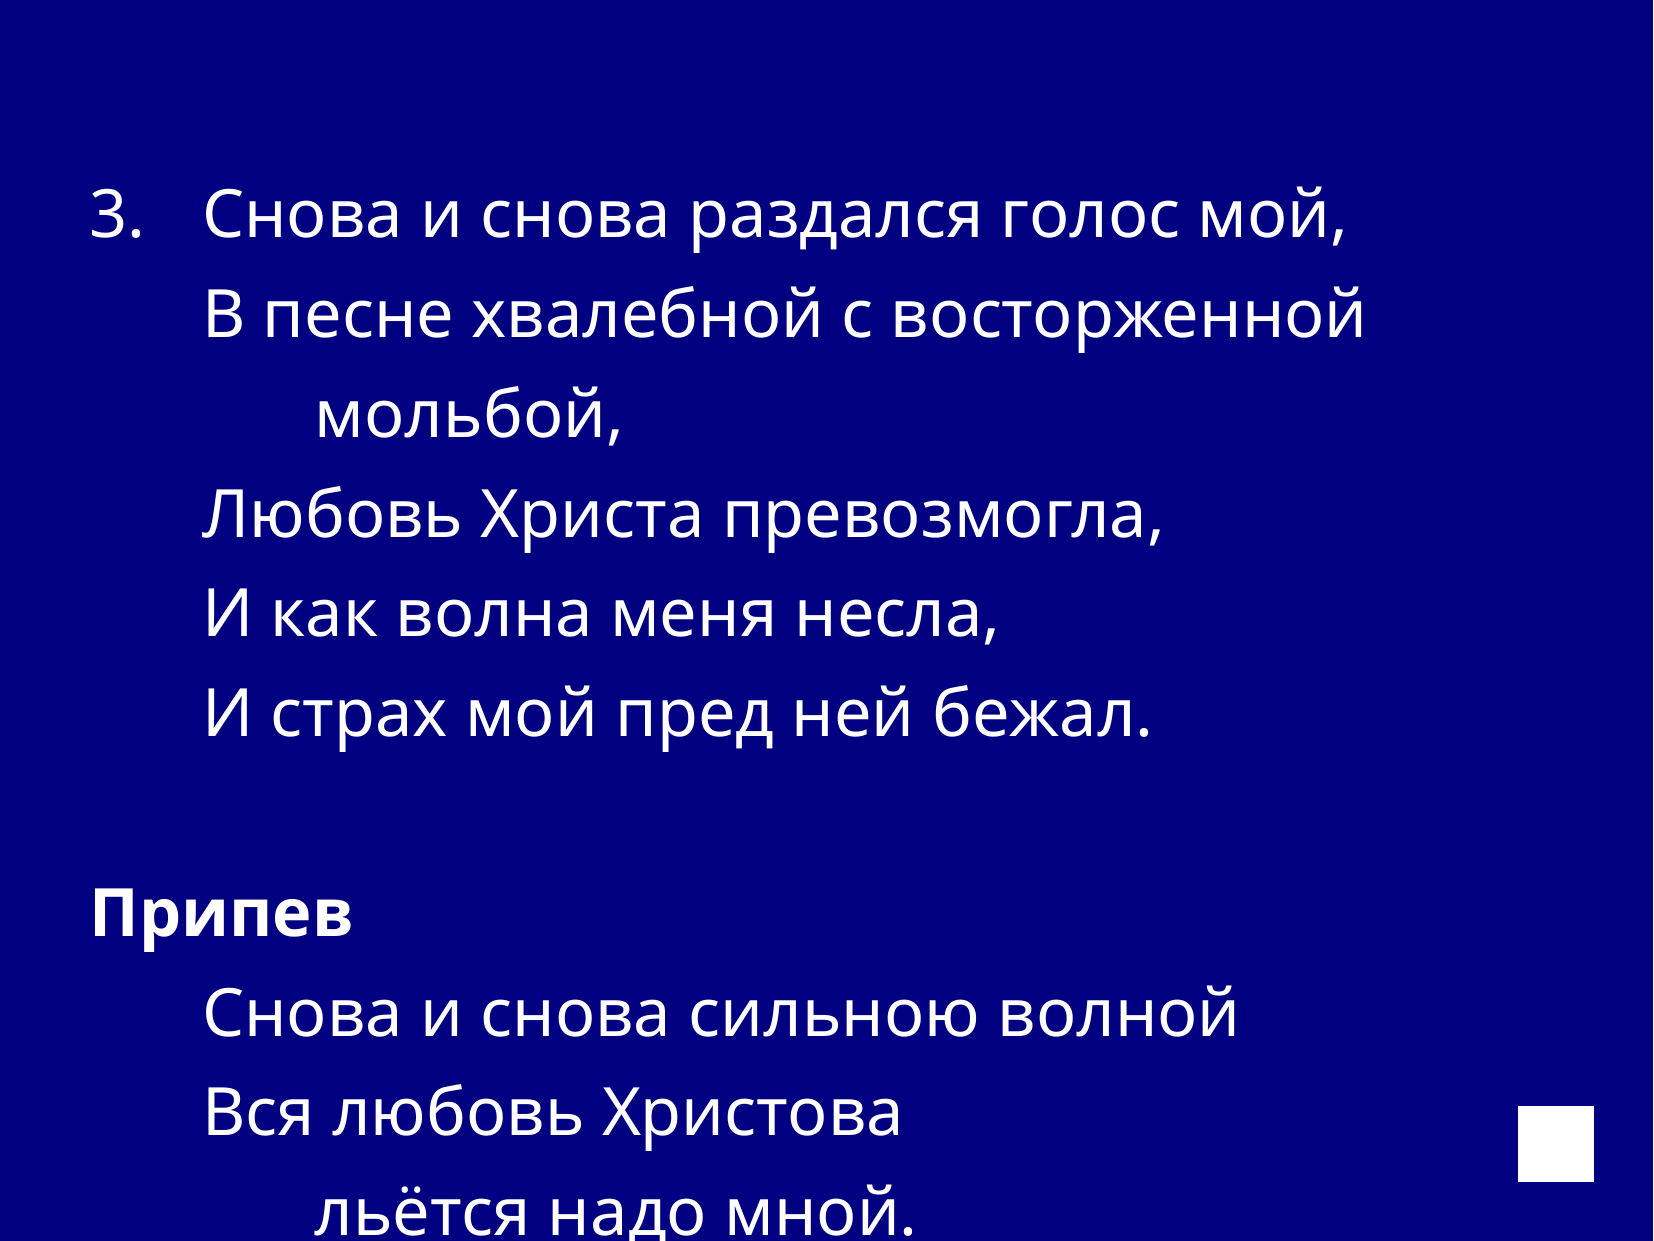

3.	Снова и снова раздался голос мой,
	В песне хвалебной с восторженной
		мольбой,
	Любовь Христа превозмогла,
	И как волна меня несла,
	И страх мой пред ней бежал.
Припев
	Снова и снова сильною волной
	Вся любовь Христова
		льётся надо мной.